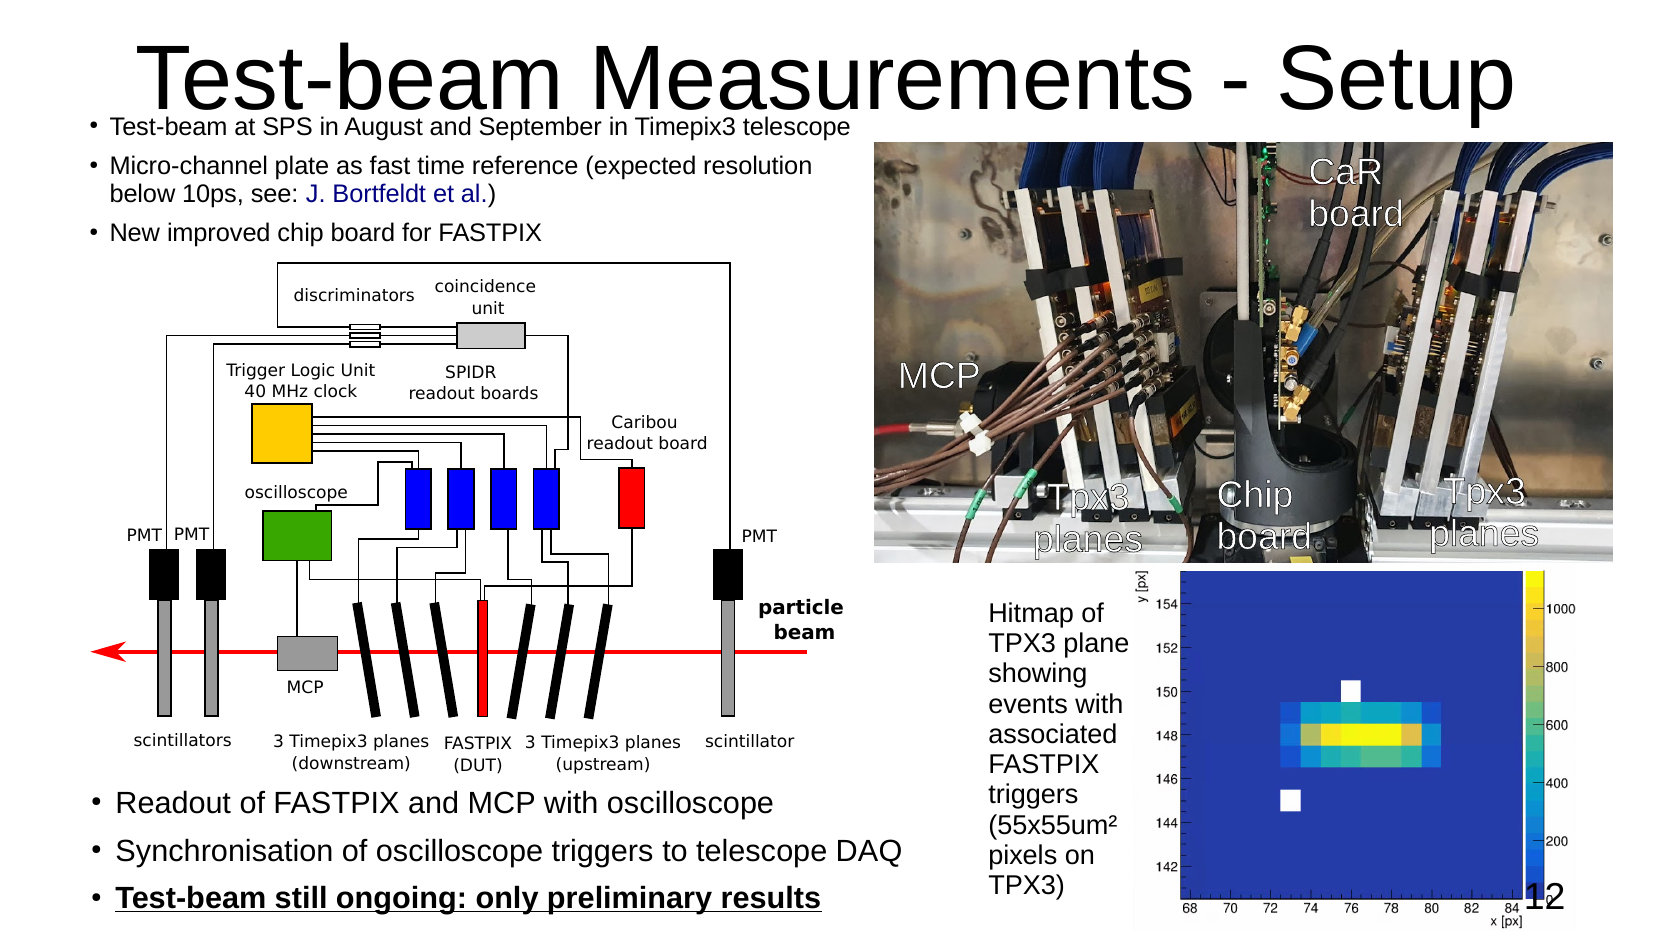

# Test-beam Measurements - Setup
Test-beam at SPS in August and September in Timepix3 telescope
Micro-channel plate as fast time reference (expected resolution below 10ps, see: J. Bortfeldt et al.)
New improved chip board for FASTPIX
CaR board
MCP
Tpx3 planes
Chip board
Tpx3 planes
Hitmap of TPX3 plane showing events with associated FASTPIX triggers (55x55um² pixels on TPX3)
Readout of FASTPIX and MCP with oscilloscope
Synchronisation of oscilloscope triggers to telescope DAQ
Test-beam still ongoing: only preliminary results